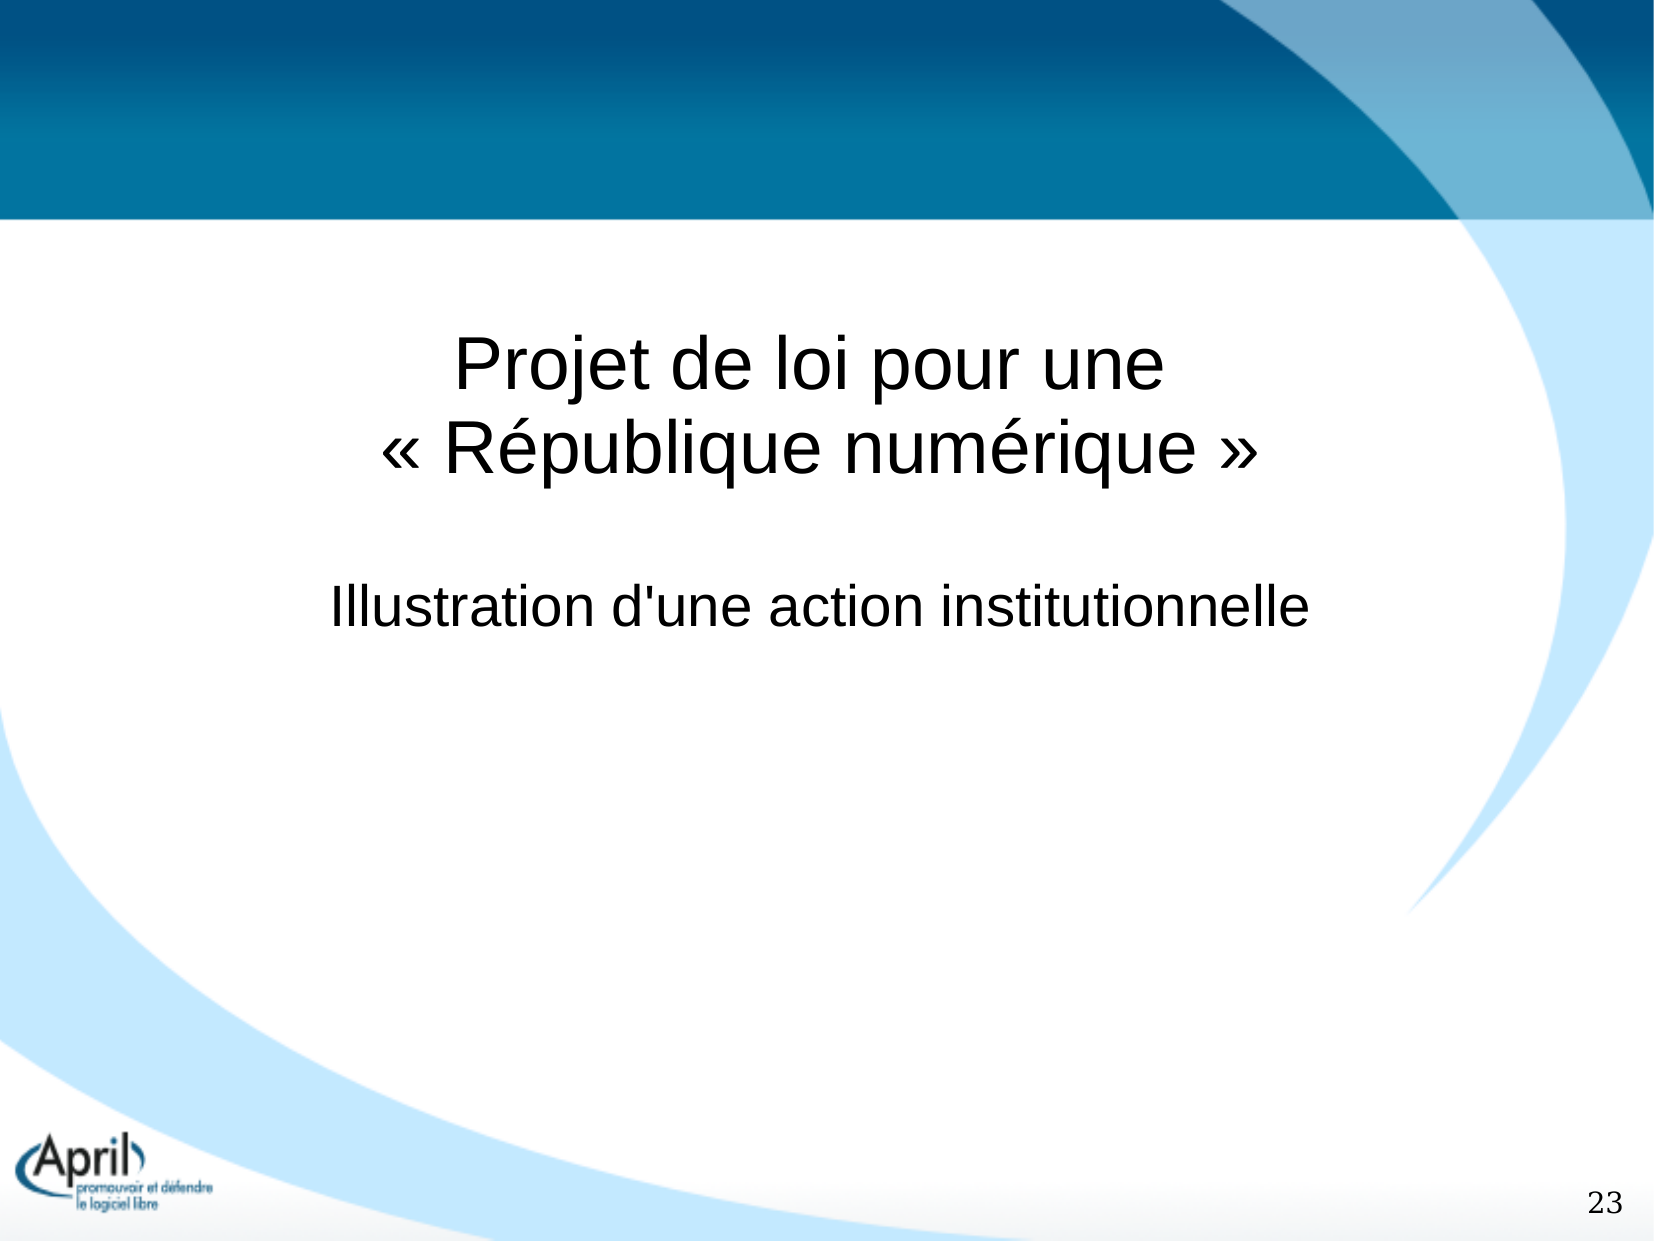

# Projet de loi pour une « République numérique »
Illustration d'une action institutionnelle
23